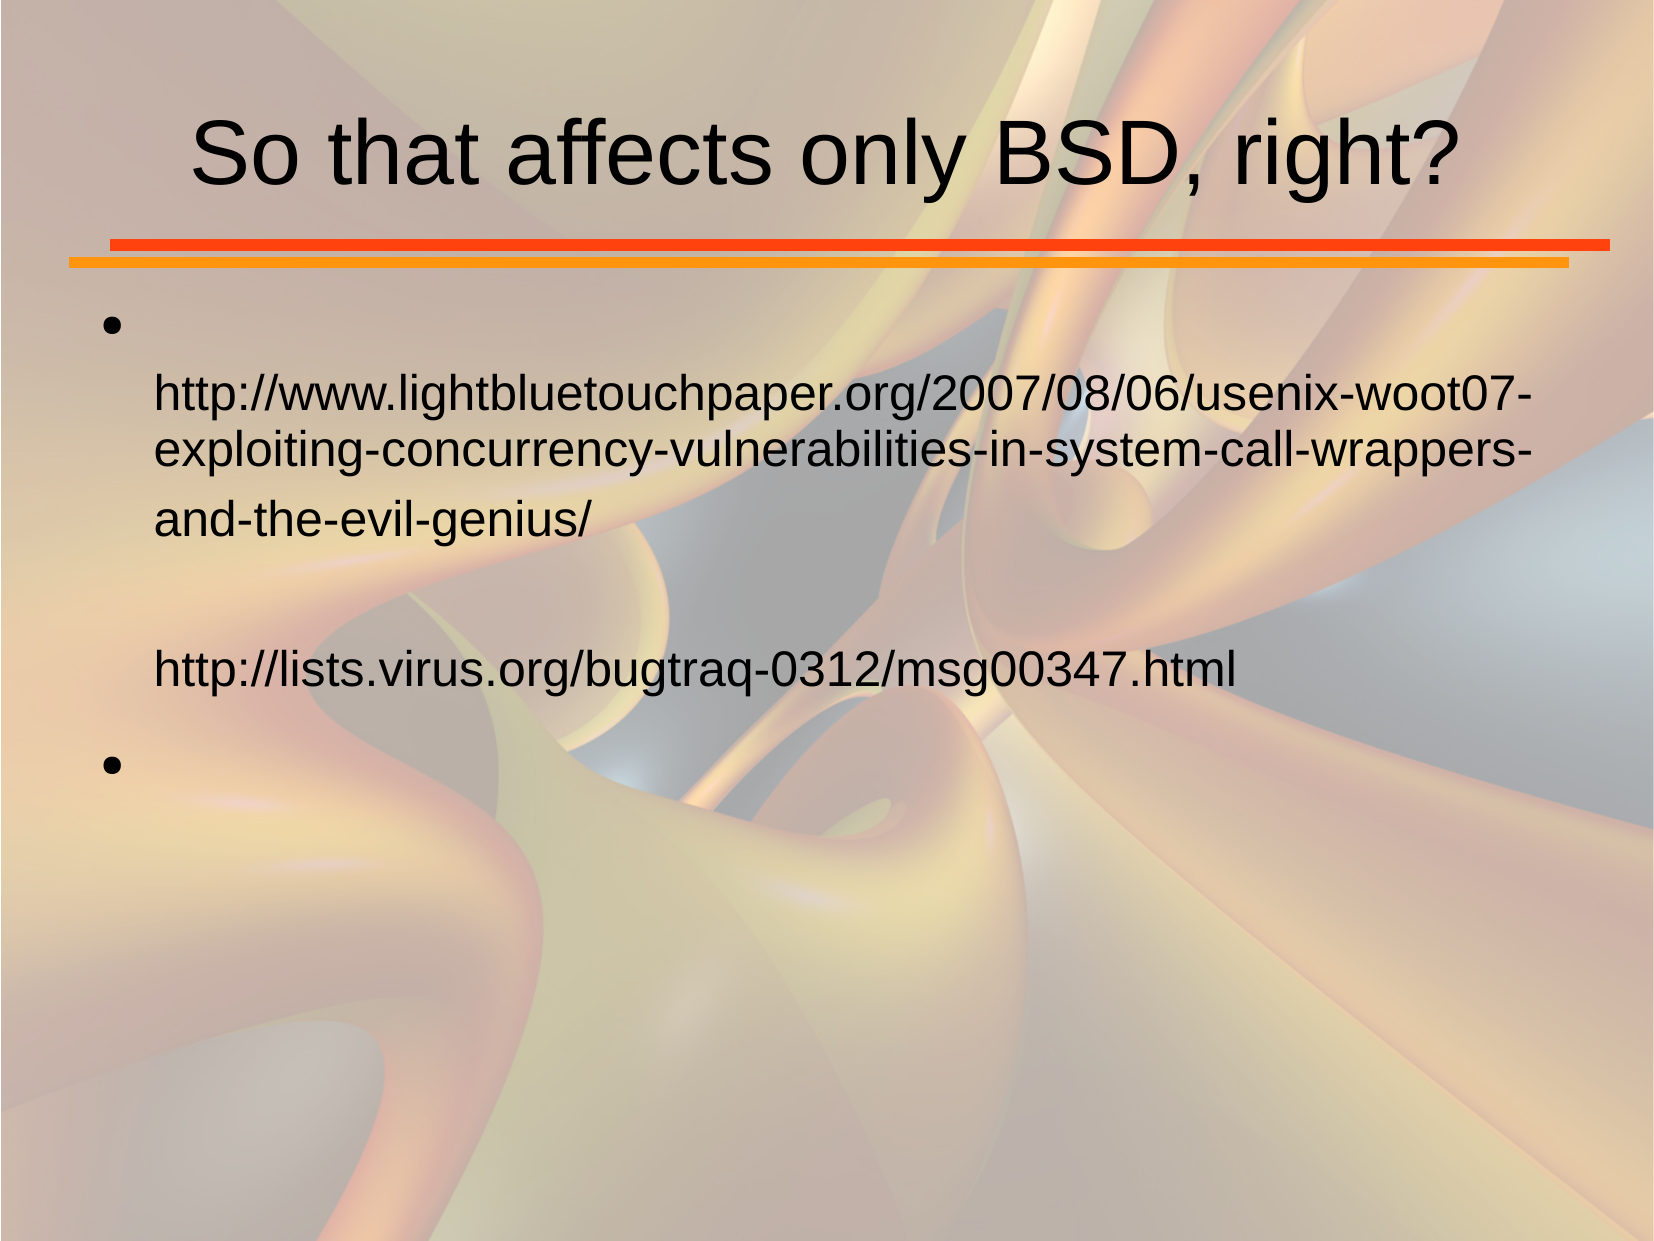

# So that affects only BSD, right?
http://www.lightbluetouchpaper.org/2007/08/06/usenix-woot07-exploiting-concurrency-vulnerabilities-in-system-call-wrappers-and-the-evil-genius/
http://lists.virus.org/bugtraq-0312/msg00347.html